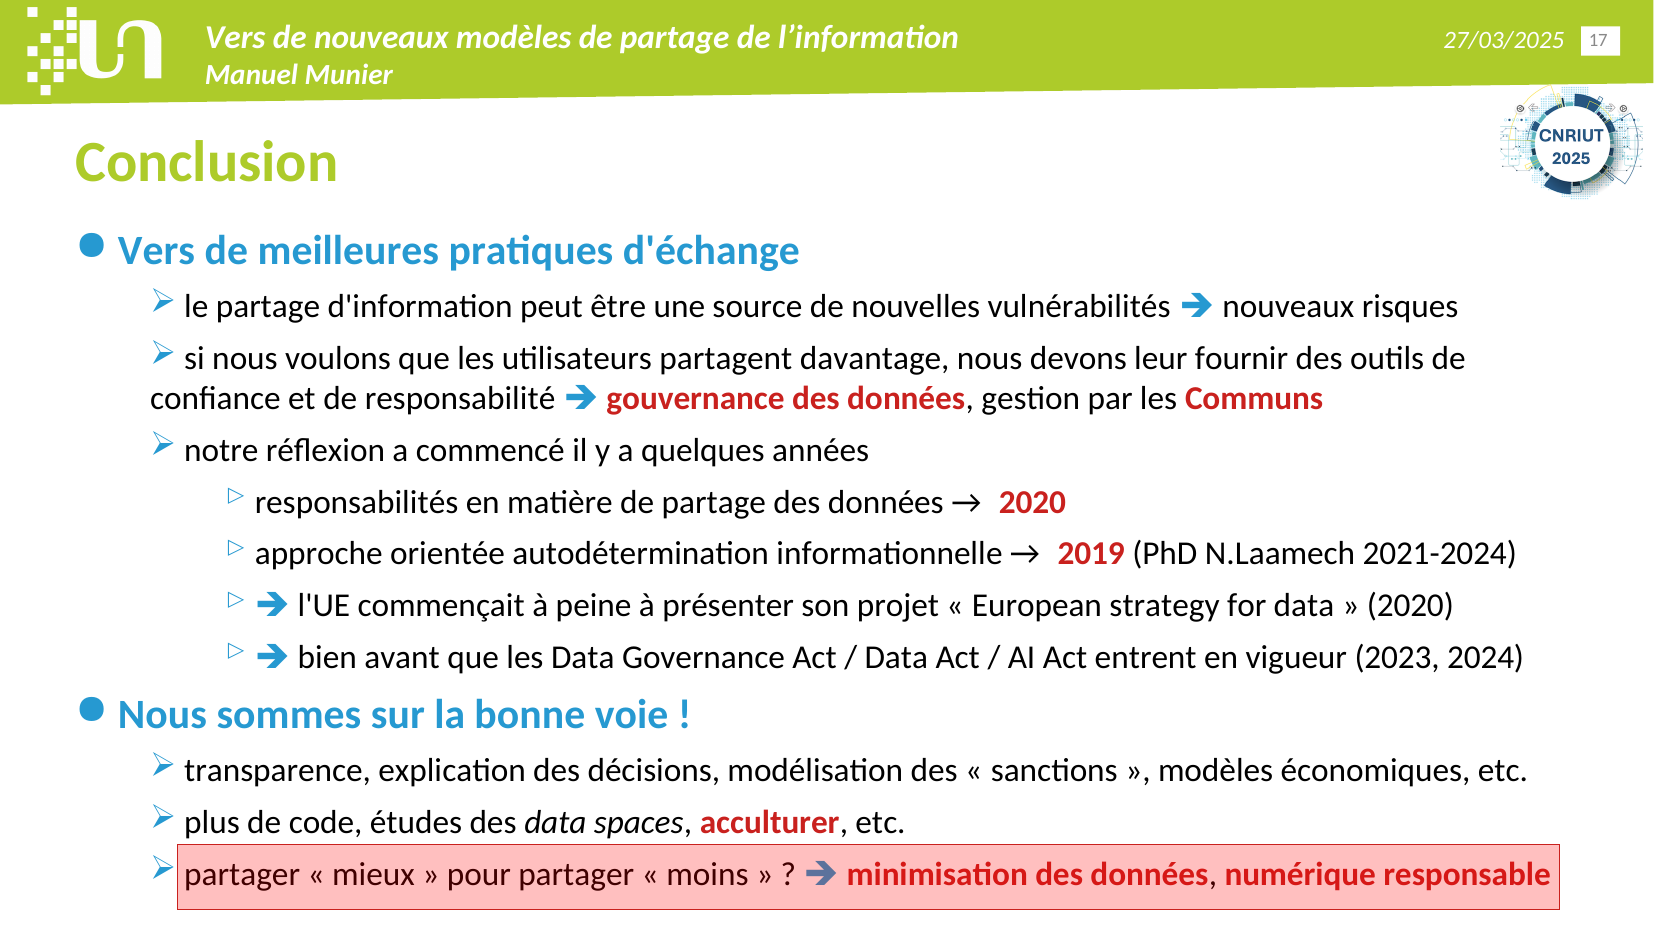

Vers de nouveaux modèles de partage de l’information
Manuel Munier
27/03/2025
Conclusion
 Vers de meilleures pratiques d'échange
 le partage d'information peut être une source de nouvelles vulnérabilités ➔ nouveaux risques
 si nous voulons que les utilisateurs partagent davantage, nous devons leur fournir des outils de confiance et de responsabilité ➔ gouvernance des données, gestion par les Communs
 notre réflexion a commencé il y a quelques années
 responsabilités en matière de partage des données → 2020
 approche orientée autodétermination informationnelle → 2019 (PhD N.Laamech 2021-2024)
 ➔ l'UE commençait à peine à présenter son projet « European strategy for data » (2020)
 ➔ bien avant que les Data Governance Act / Data Act / AI Act entrent en vigueur (2023, 2024)
 Nous sommes sur la bonne voie !
 transparence, explication des décisions, modélisation des « sanctions », modèles économiques, etc.
 plus de code, études des data spaces, acculturer, etc.
 partager « mieux » pour partager « moins » ? ➔ minimisation des données, numérique responsable